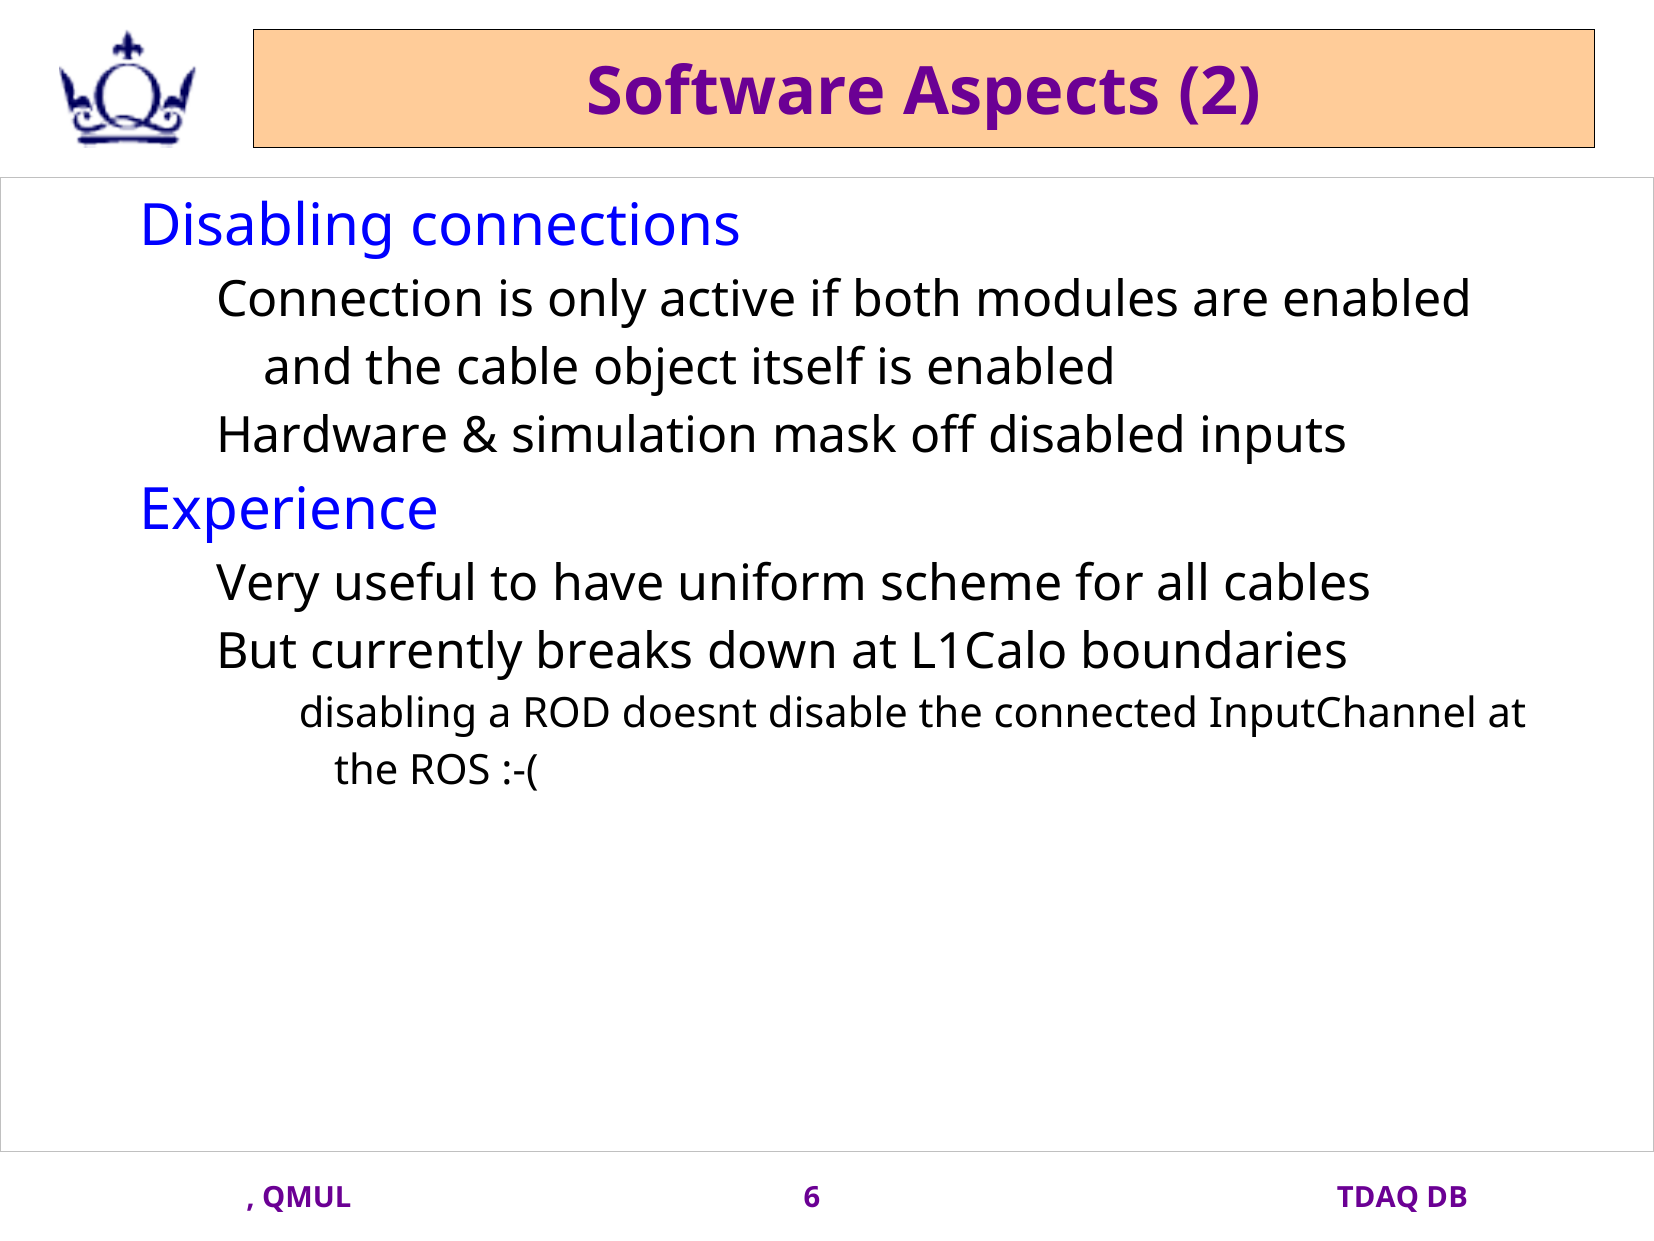

# Software Aspects (2)
Disabling connections
Connection is only active if both modules are enabled and the cable object itself is enabled
Hardware & simulation mask off disabled inputs
Experience
Very useful to have uniform scheme for all cables
But currently breaks down at L1Calo boundaries
disabling a ROD doesnt disable the connected InputChannel at the ROS :-(